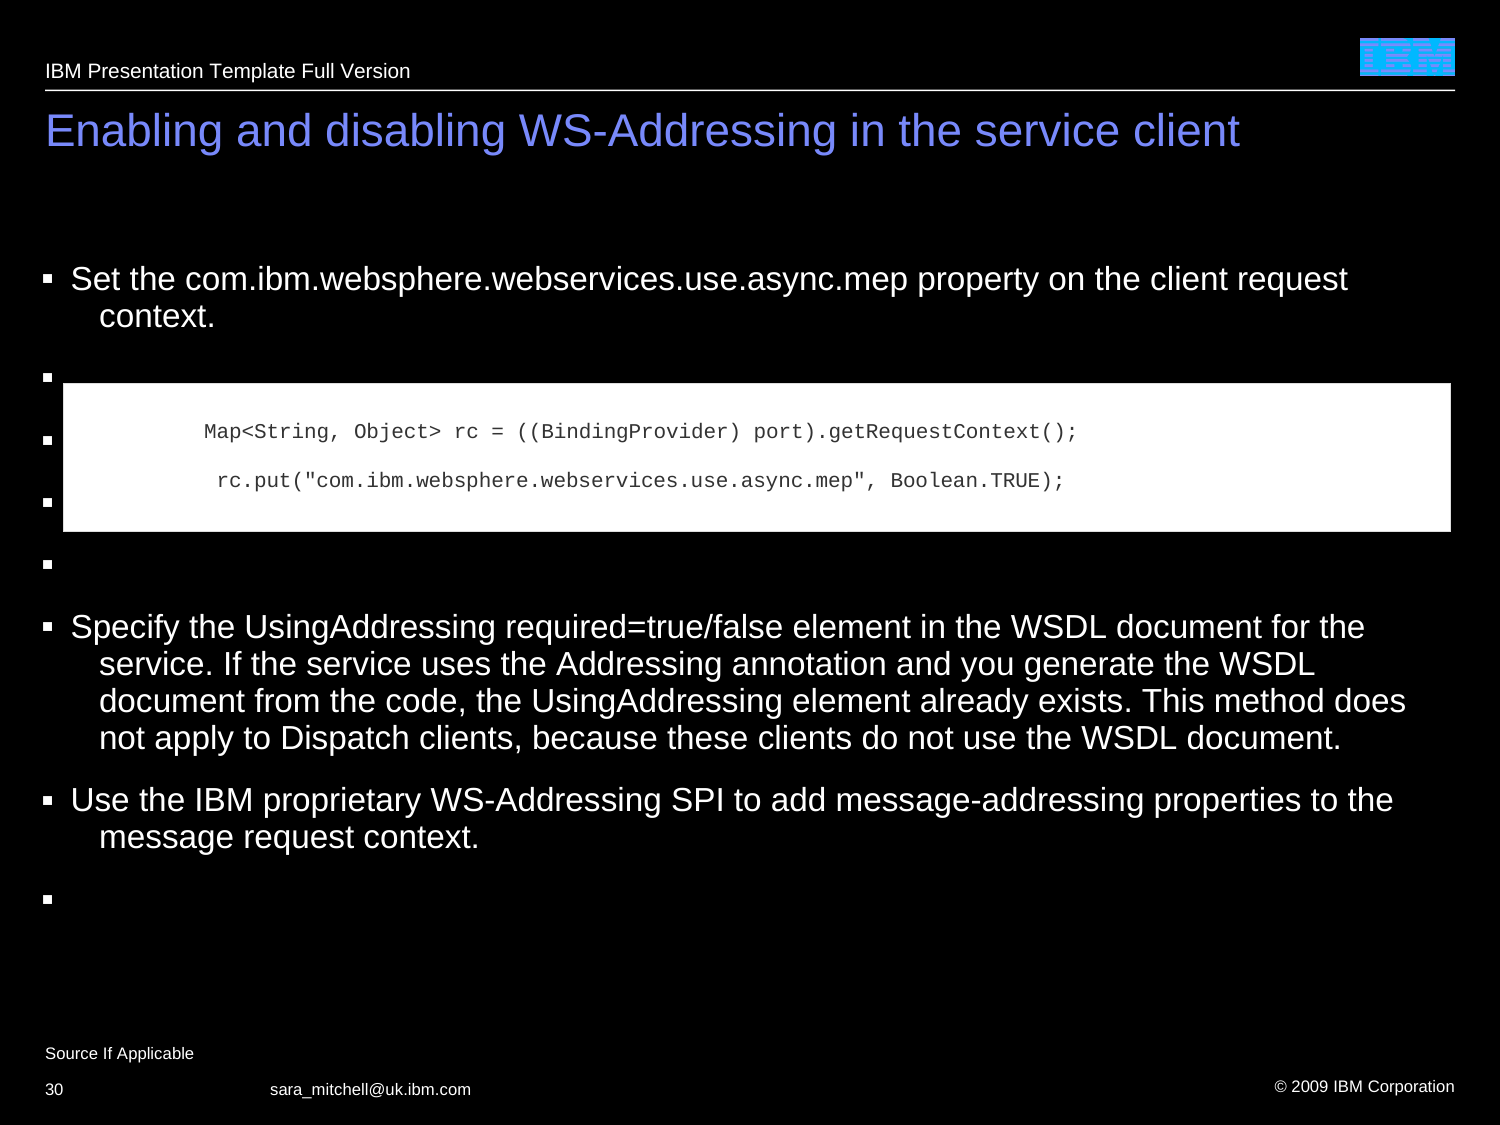

IBM Presentation Template Full Version
# Enabling and disabling WS-Addressing in the service client
Set the com.ibm.websphere.webservices.use.async.mep property on the client request context.
Specify the UsingAddressing required=true/false element in the WSDL document for the service. If the service uses the Addressing annotation and you generate the WSDL document from the code, the UsingAddressing element already exists. This method does not apply to Dispatch clients, because these clients do not use the WSDL document.
Use the IBM proprietary WS-Addressing SPI to add message-addressing properties to the message request context.
Map<String, Object> rc = ((BindingProvider) port).getRequestContext();
 rc.put("com.ibm.websphere.webservices.use.async.mep", Boolean.TRUE);
 Source If Applicable
30